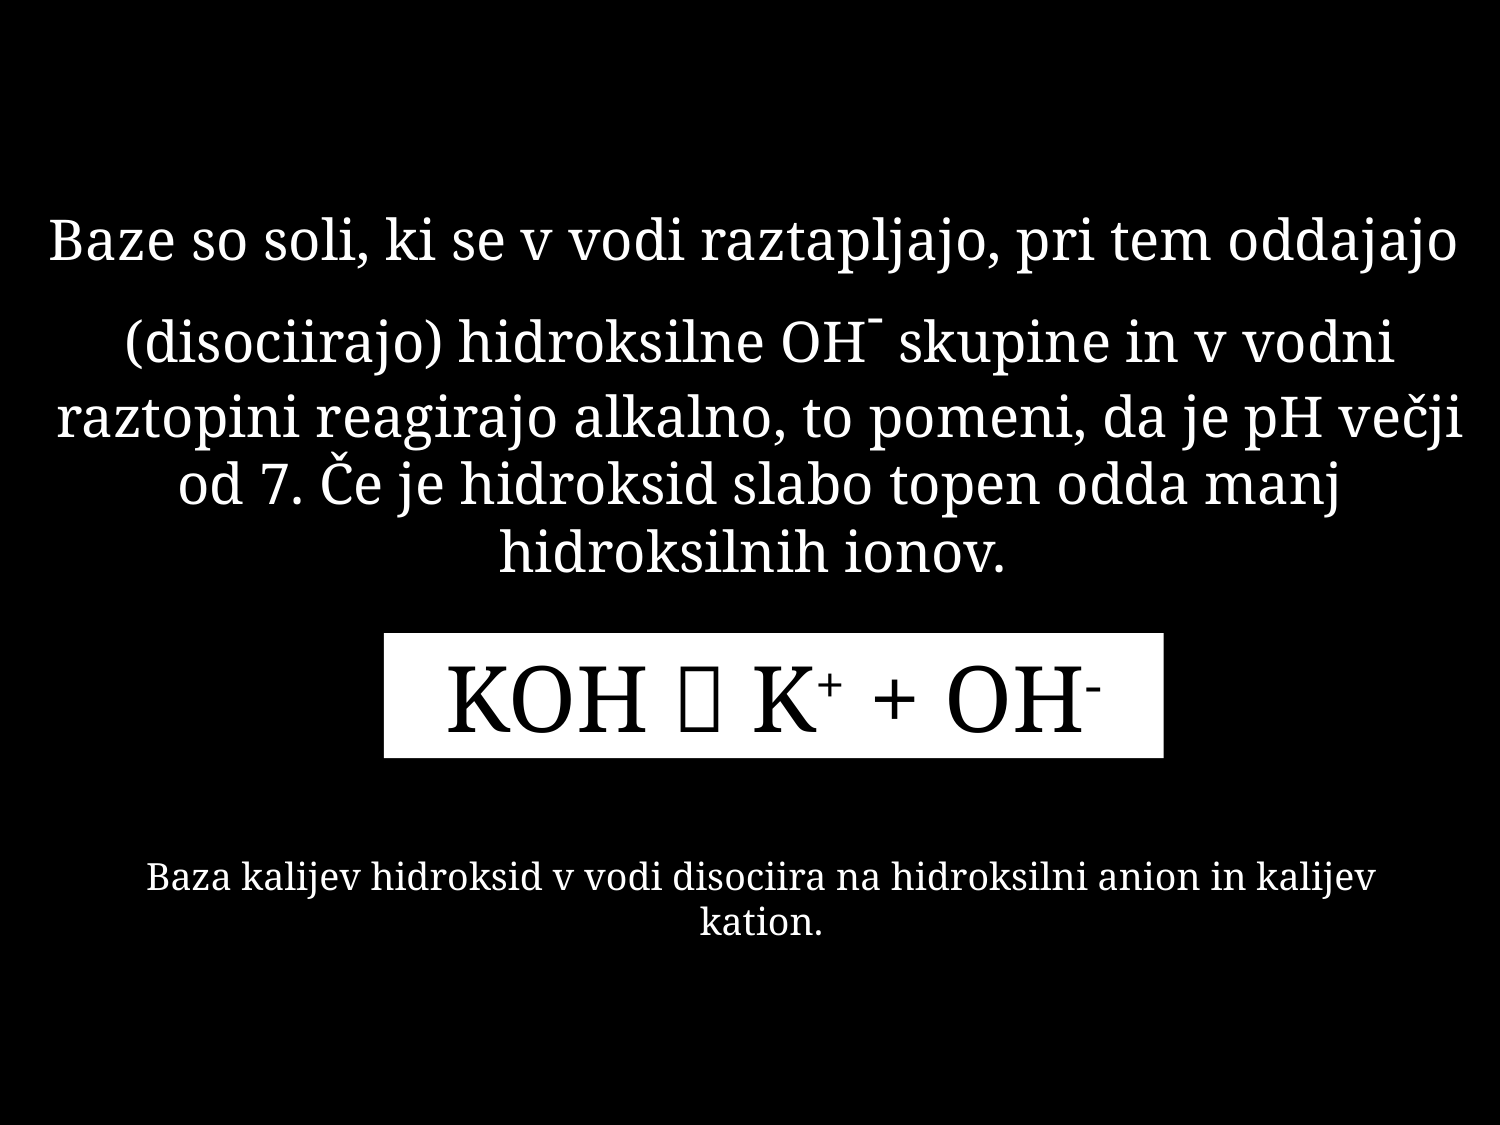

# Baze so soli, ki se v vodi raztapljajo, pri tem oddajajo (disociirajo) hidroksilne OH- skupine in v vodni raztopini reagirajo alkalno, to pomeni, da je pH večji od 7. Če je hidroksid slabo topen odda manj hidroksilnih ionov.
KOH  K+ + OH-
Baza kalijev hidroksid v vodi disociira na hidroksilni anion in kalijev kation.